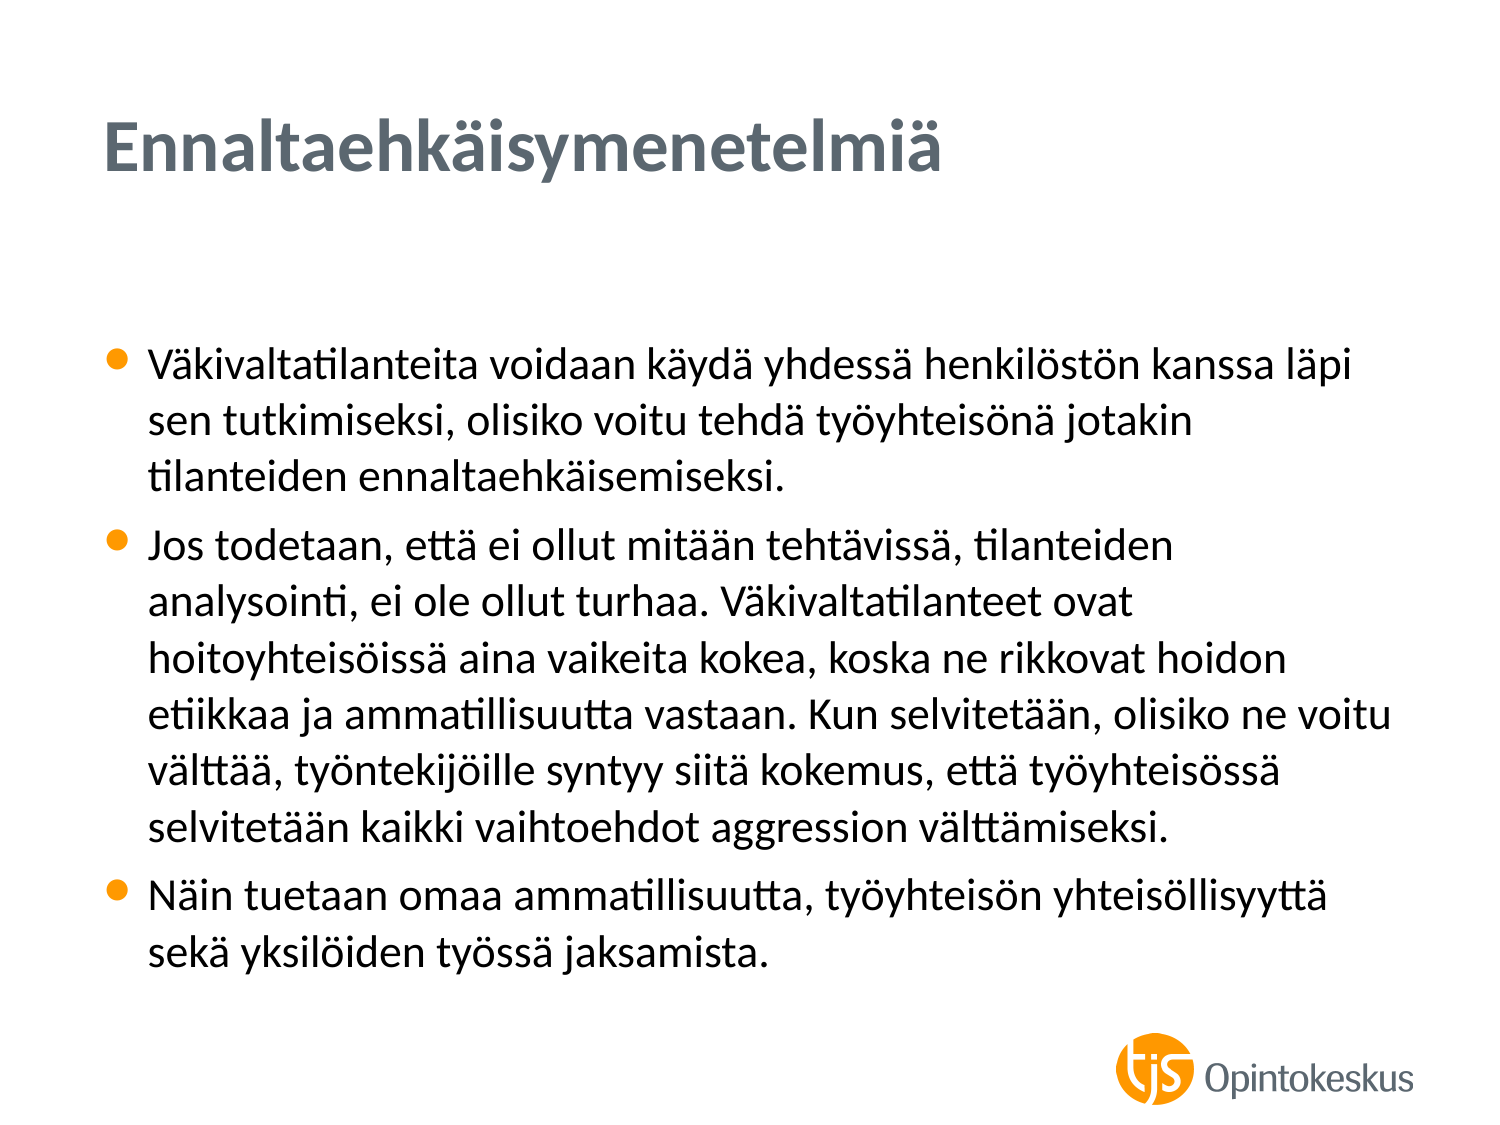

Ennaltaehkäisymenetelmiä
# Väkivaltatilanteita voidaan käydä yhdessä henkilöstön kanssa läpi sen tutkimiseksi, olisiko voitu tehdä työyhteisönä jotakin tilanteiden ennaltaehkäisemiseksi.
Jos todetaan, että ei ollut mitään tehtävissä, tilanteiden analysointi, ei ole ollut turhaa. Väkivaltatilanteet ovat hoitoyhteisöissä aina vaikeita kokea, koska ne rikkovat hoidon etiikkaa ja ammatillisuutta vastaan. Kun selvitetään, olisiko ne voitu välttää, työntekijöille syntyy siitä kokemus, että työyhteisössä selvitetään kaikki vaihtoehdot aggression välttämiseksi.
Näin tuetaan omaa ammatillisuutta, työyhteisön yhteisöllisyyttä sekä yksilöiden työssä jaksamista.